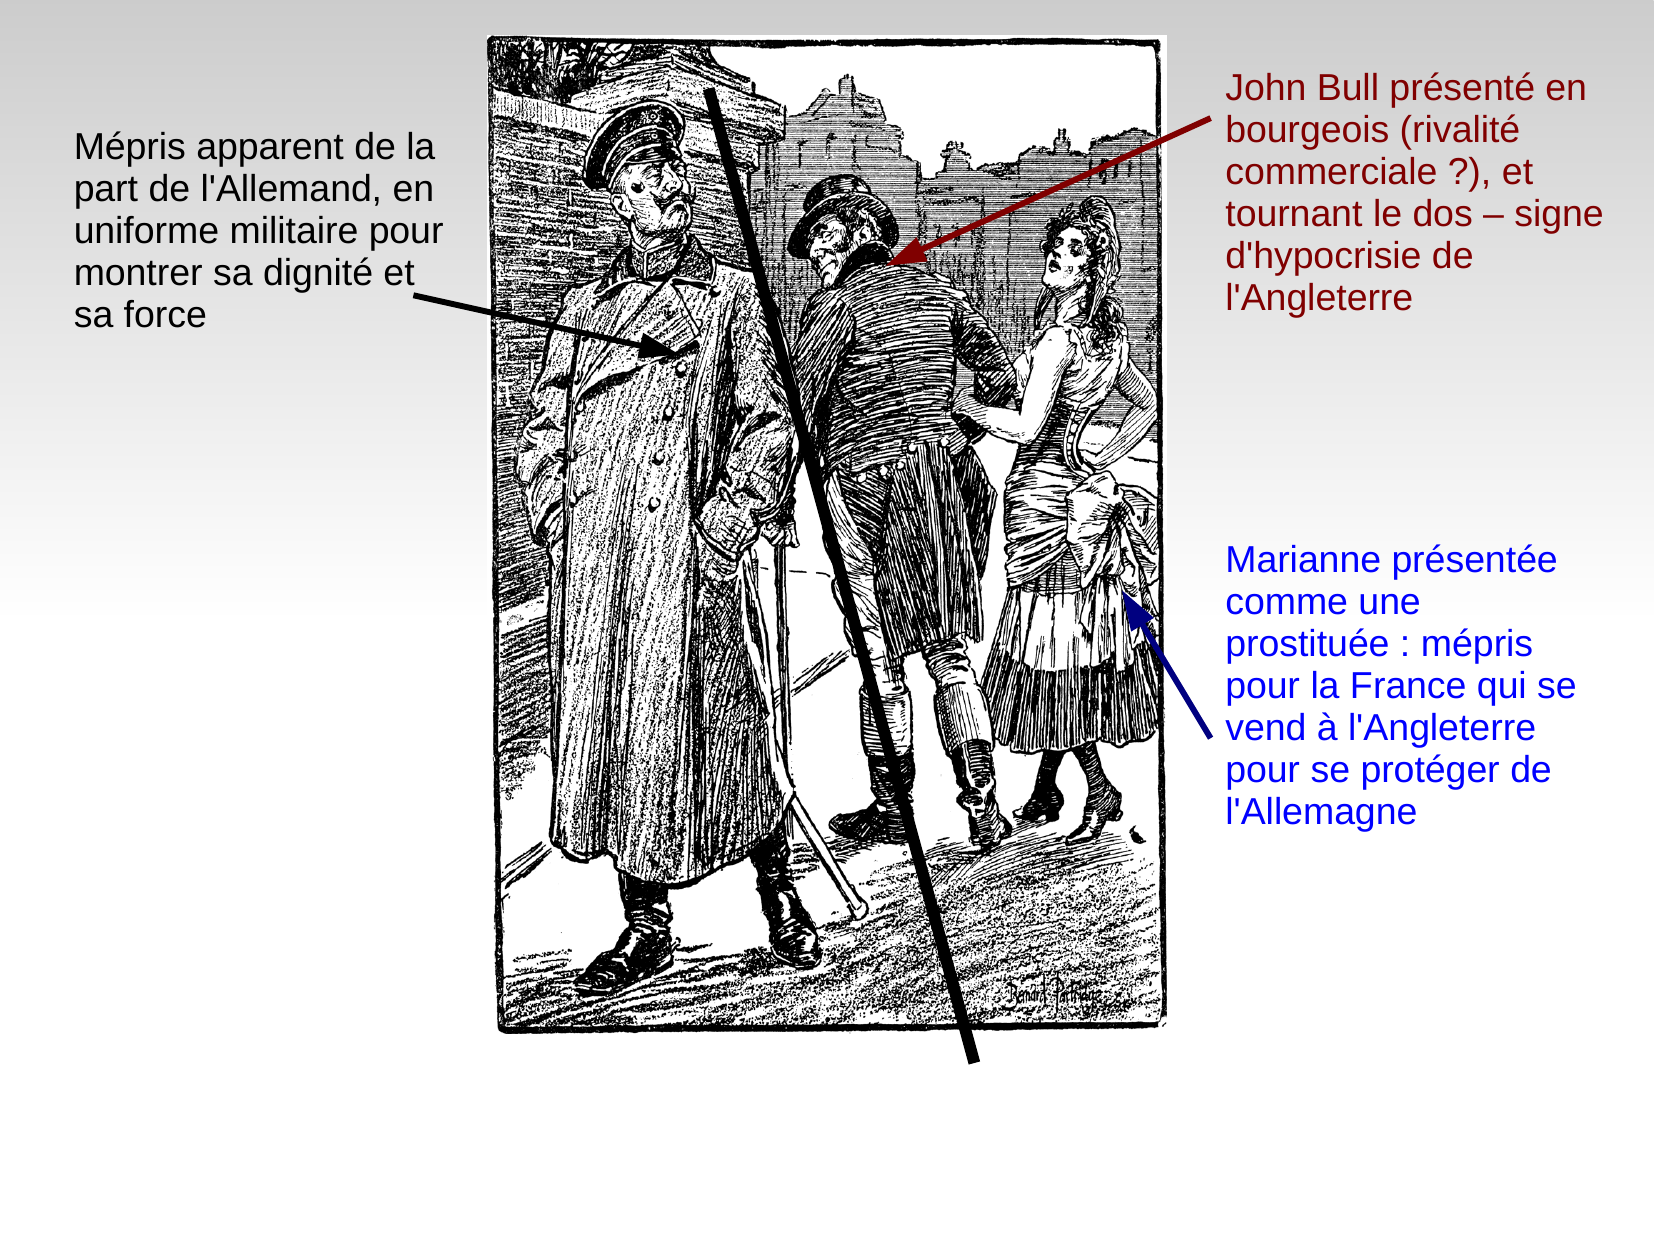

John Bull présenté en bourgeois (rivalité commerciale ?), et tournant le dos – signe d'hypocrisie de l'Angleterre
Mépris apparent de la part de l'Allemand, en uniforme militaire pour montrer sa dignité et sa force
Marianne présentée comme une prostituée : mépris pour la France qui se vend à l'Angleterre pour se protéger de l'Allemagne